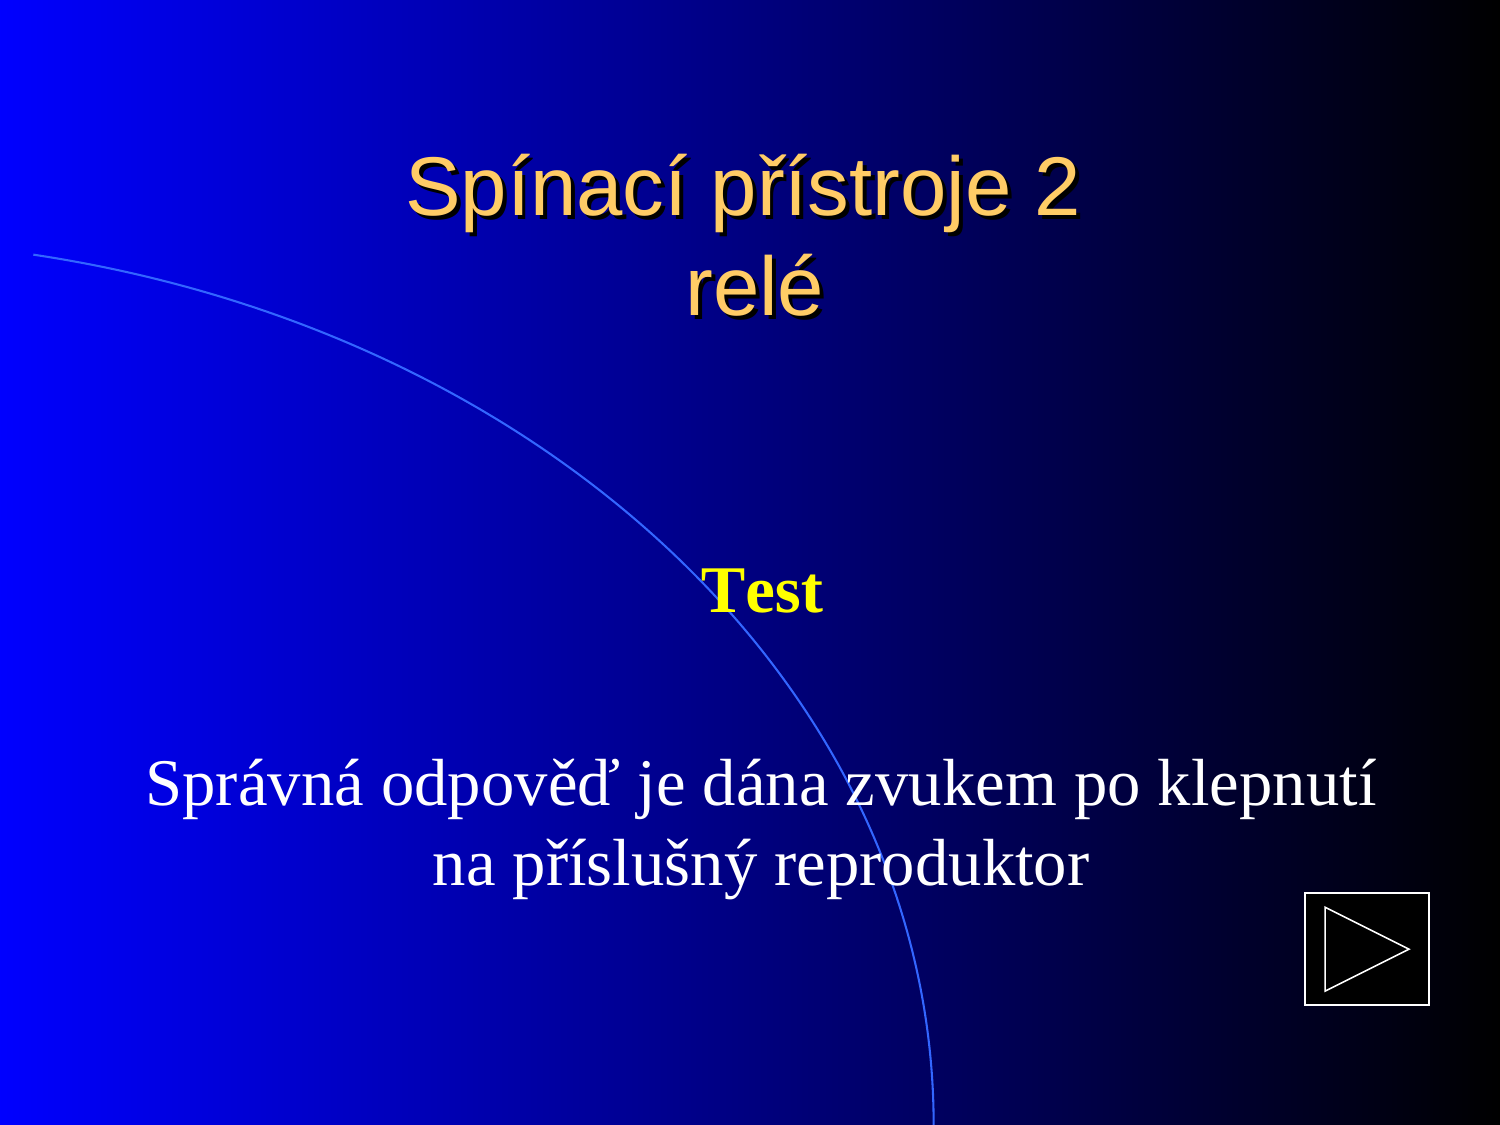

# Spínací přístroje 2 relé
Test
Správná odpověď je dána zvukem po klepnutí na příslušný reproduktor